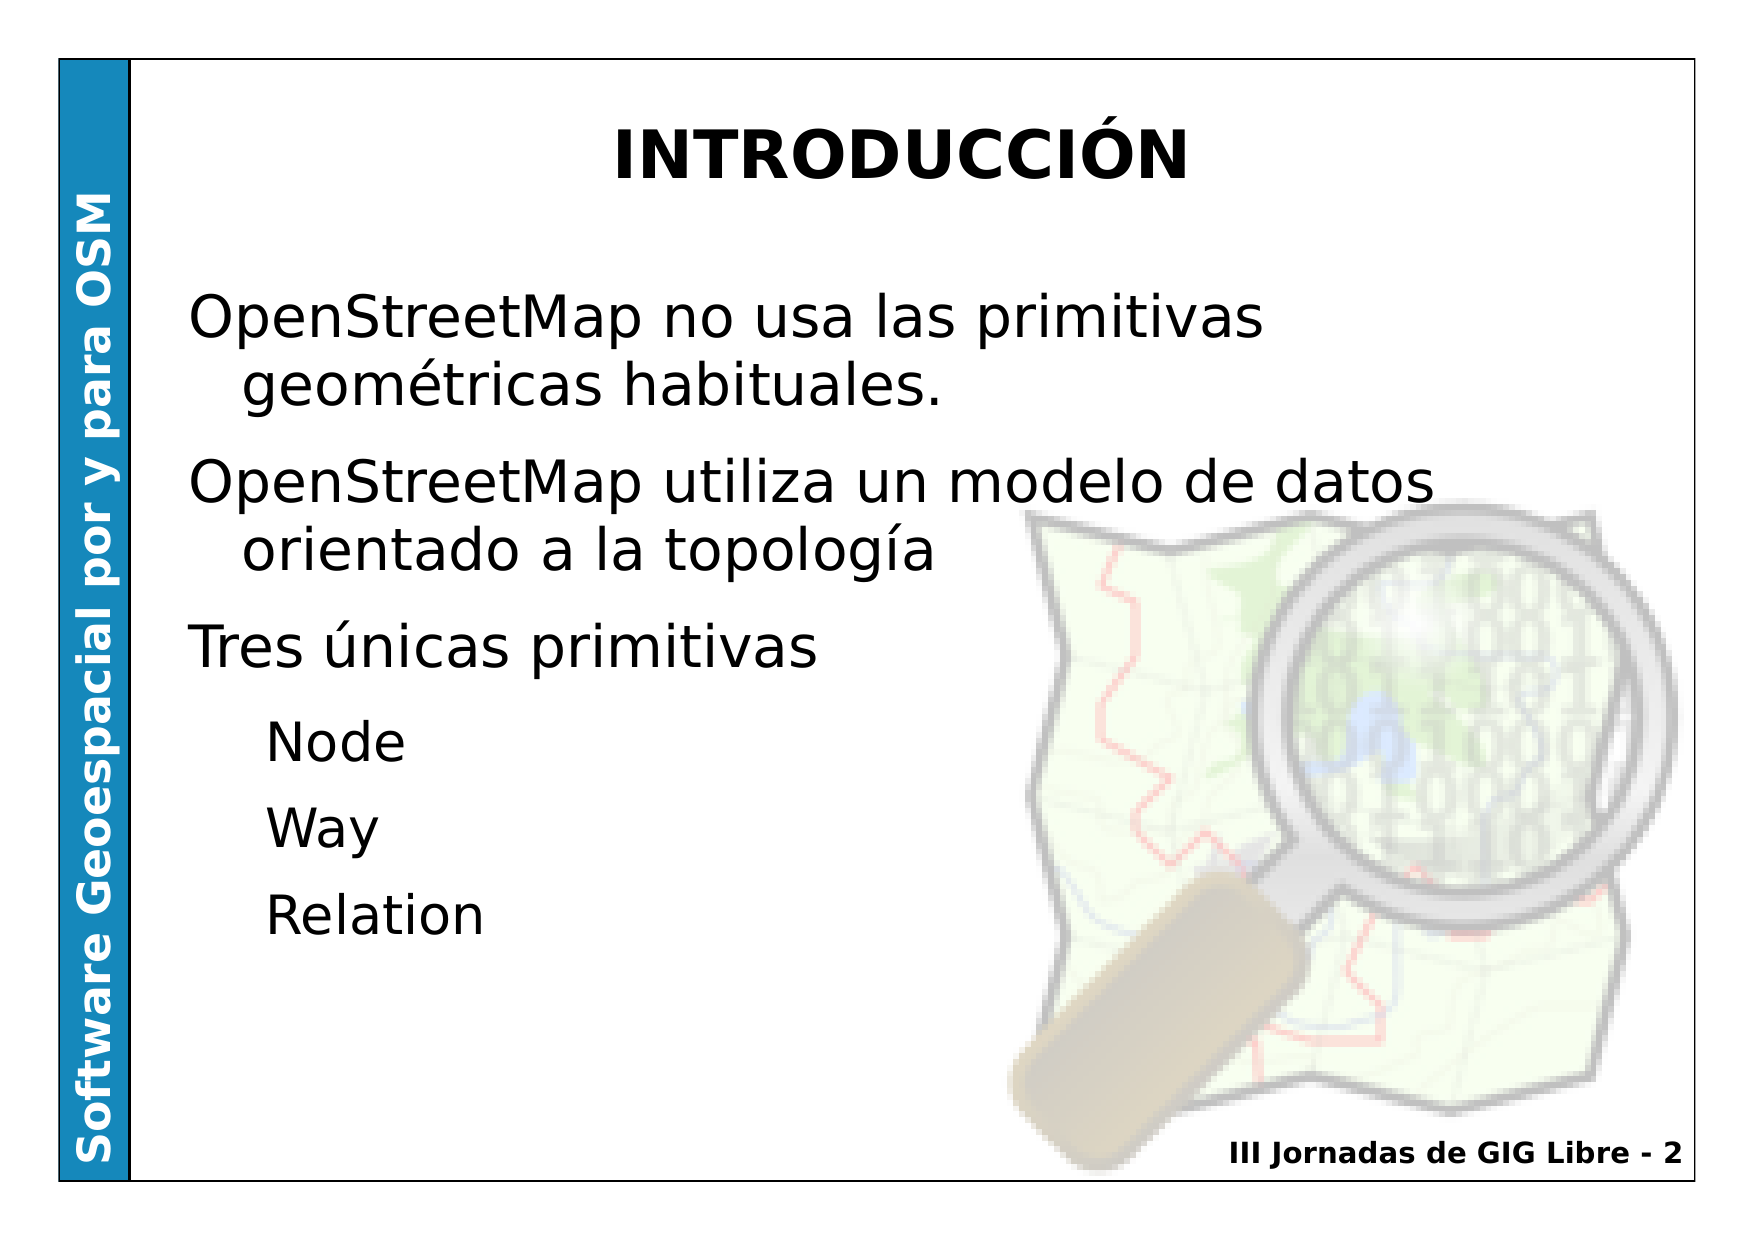

# INTRODUCCIÓN
OpenStreetMap no usa las primitivas geométricas habituales.
OpenStreetMap utiliza un modelo de datos orientado a la topología
Tres únicas primitivas
Node
Way
Relation
2